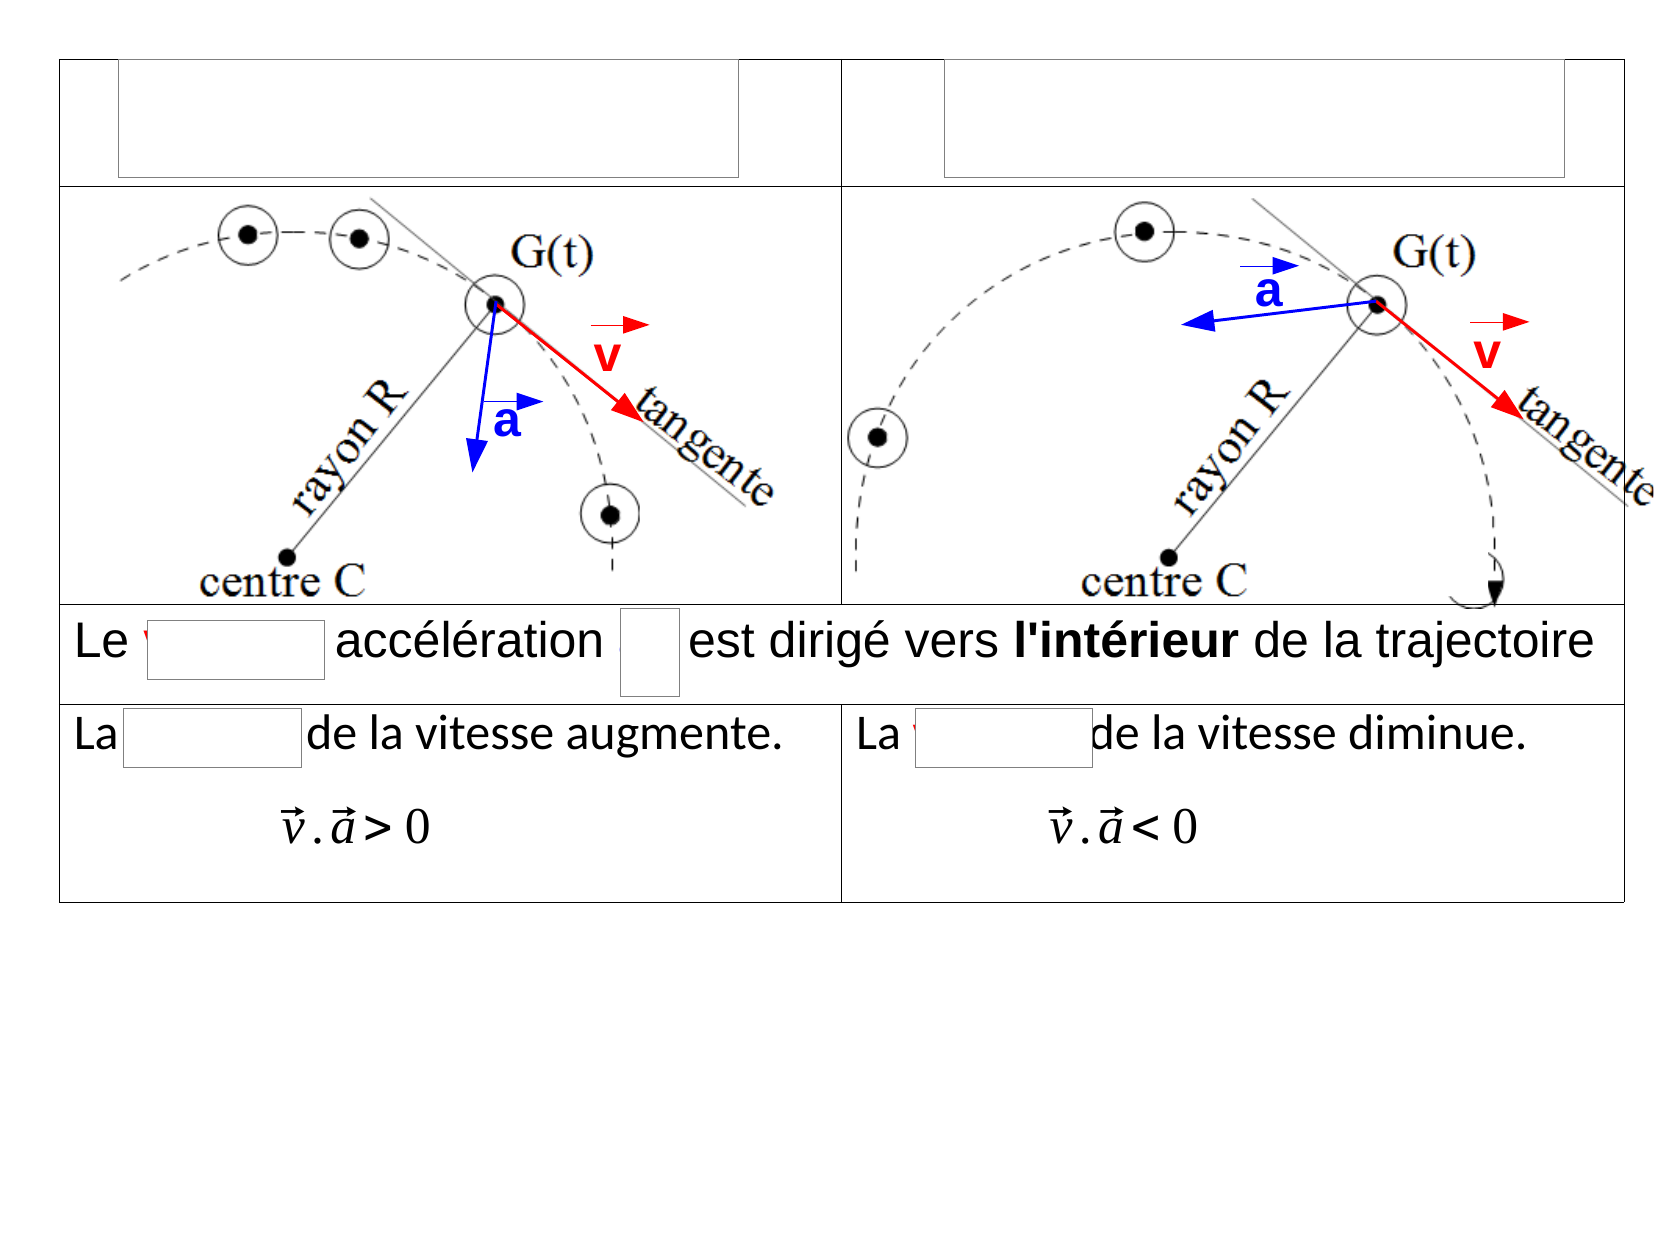

| Mouvement circulaire uniformément accéléré | Mouvement circulaire uniformément ralenti |
| --- | --- |
| | |
| Le vecteur accélération a est dirigé vers l'intérieur de la trajectoire | |
| La valeur v de la vitesse augmente. | La valeur v de la vitesse diminue. |
a
v
v
a